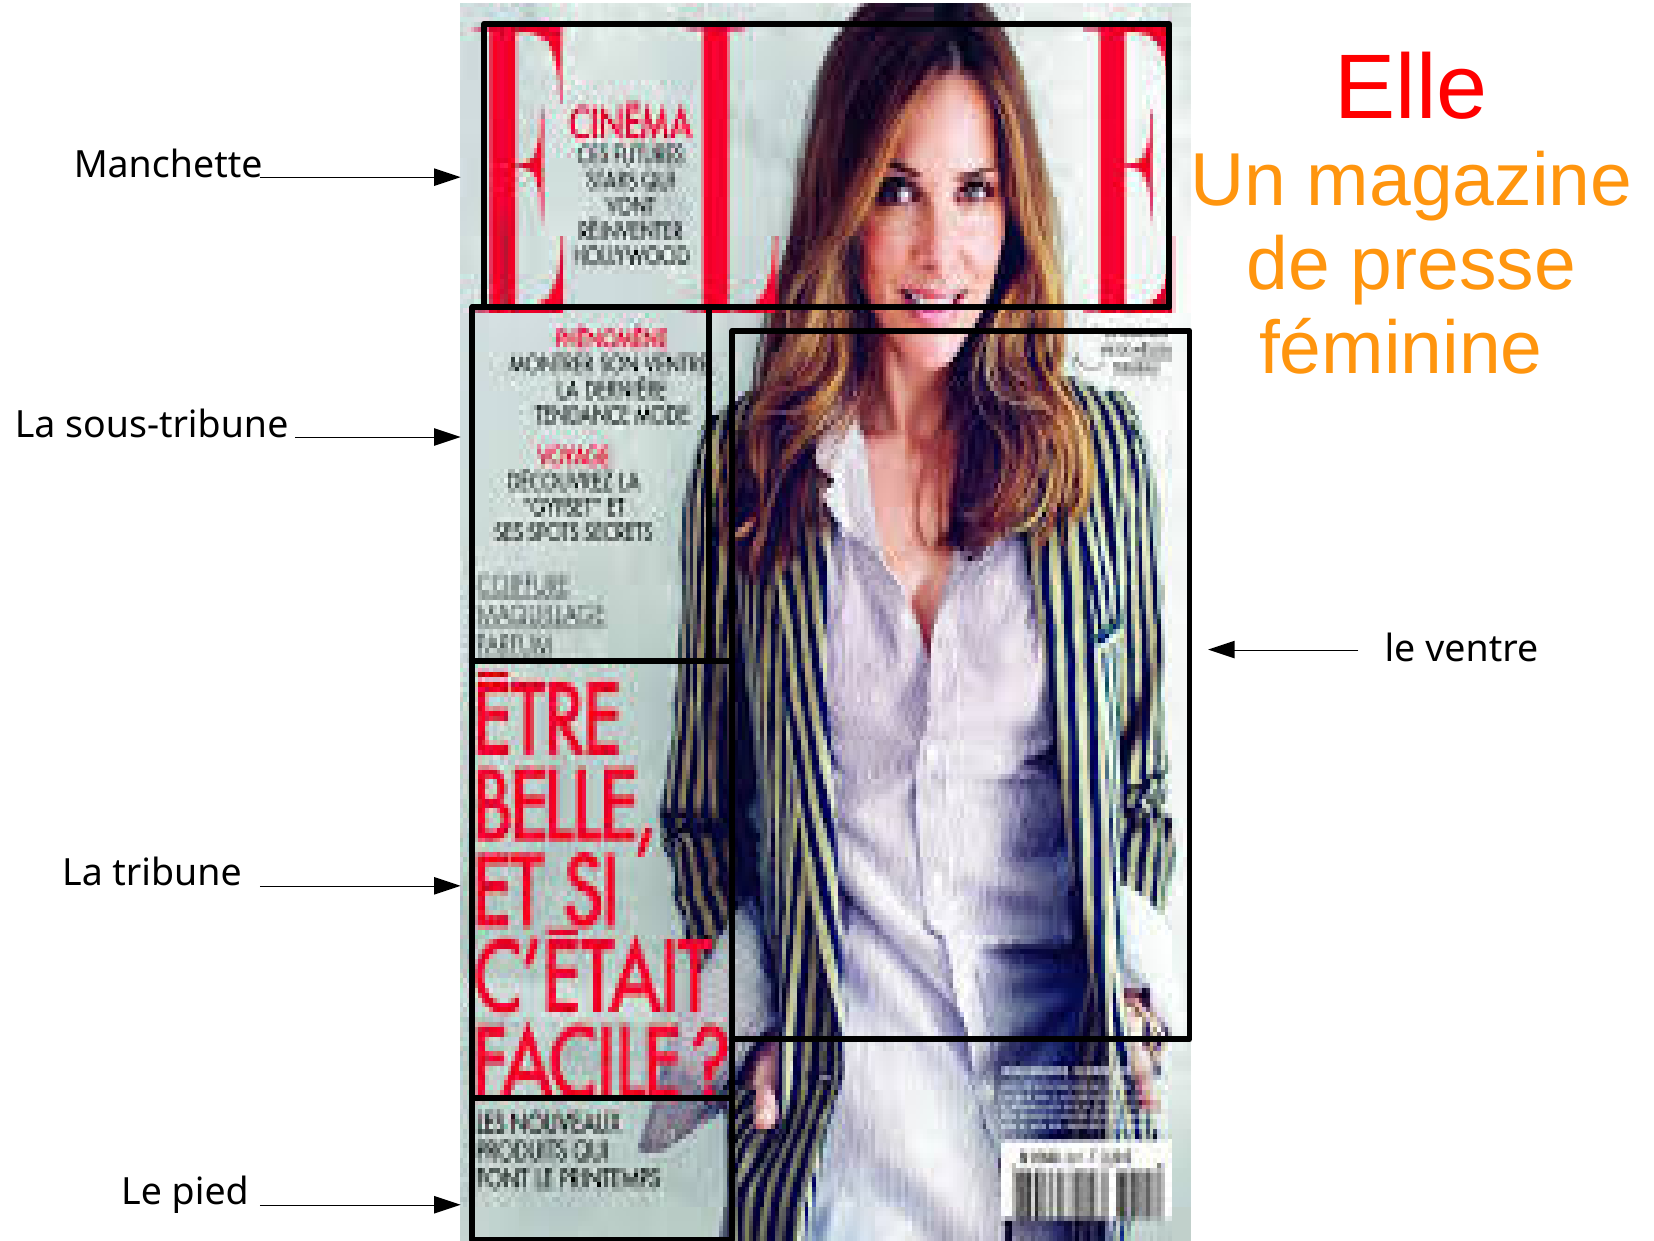

# Elle Un magazine de presse féminine
Manchette
La sous-tribune
le ventre
La tribune
Le pied